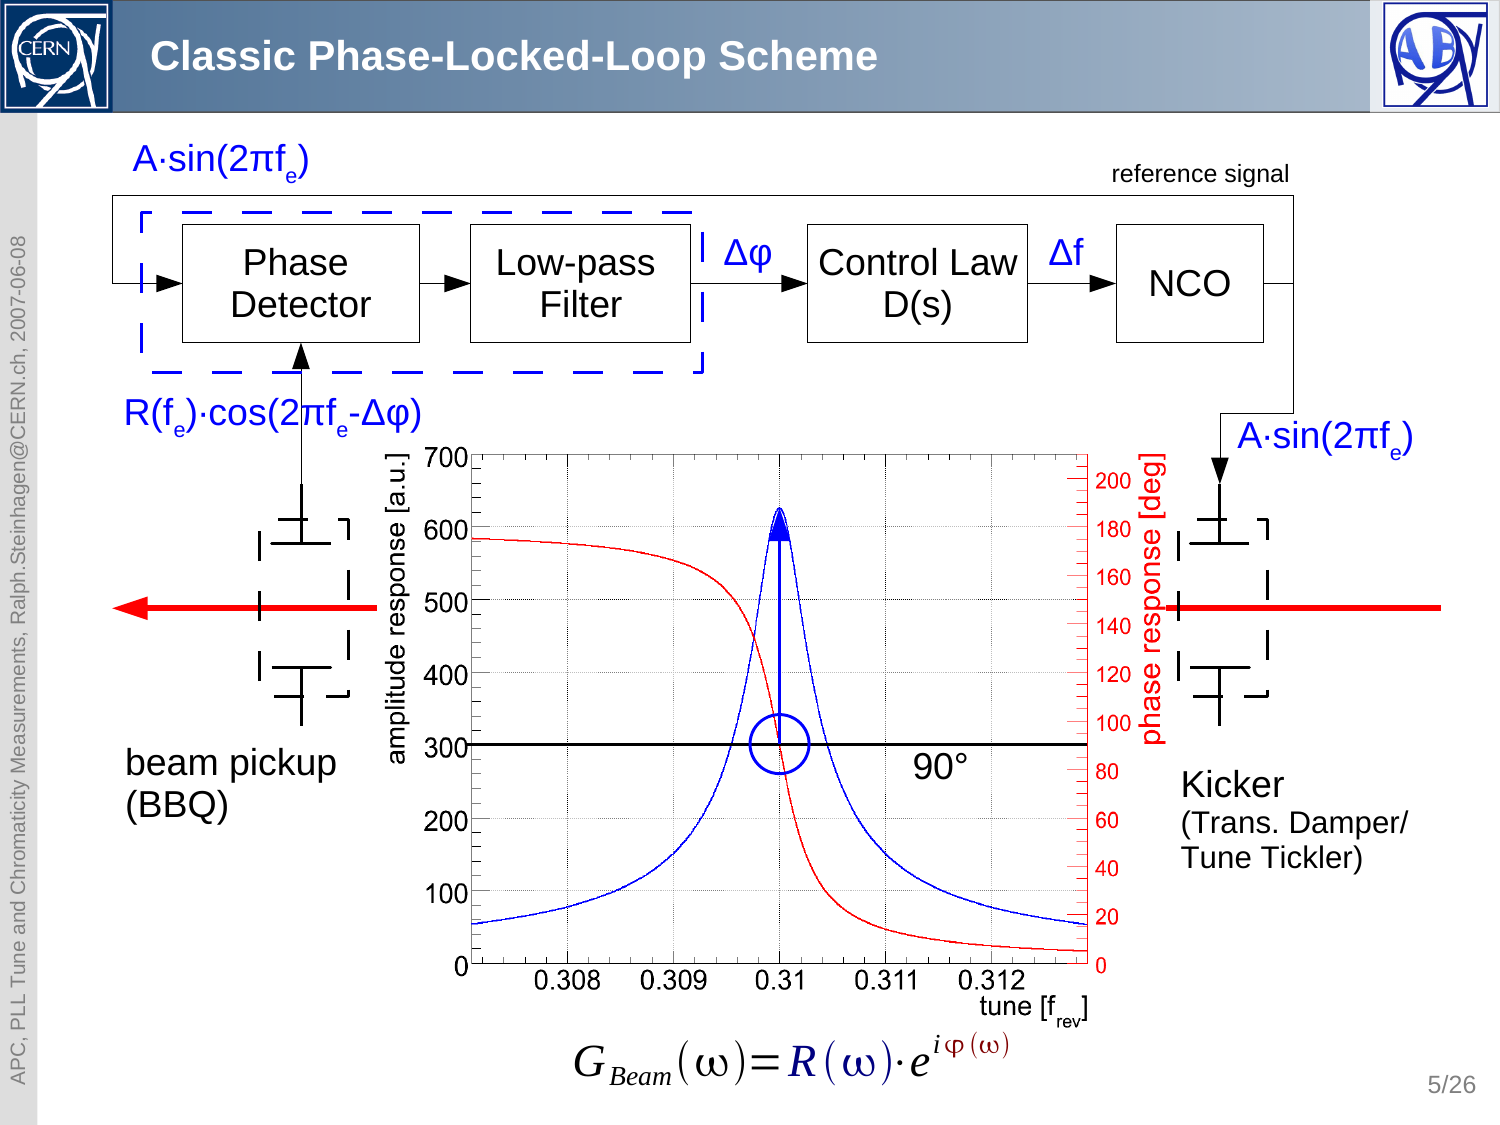

# Classic Phase-Locked-Loop Scheme
A∙sin(2πfe)
reference signal
Phase
Detector
Low-pass
Filter
Δφ
Control Law
D(s)
NCO
Δf
R(fe)∙cos(2πfe-Δφ)
A∙sin(2πfe)
beam response
beam pickup
(BBQ)
90°
Kicker
(Trans. Damper/
Tune Tickler)
beam response signal